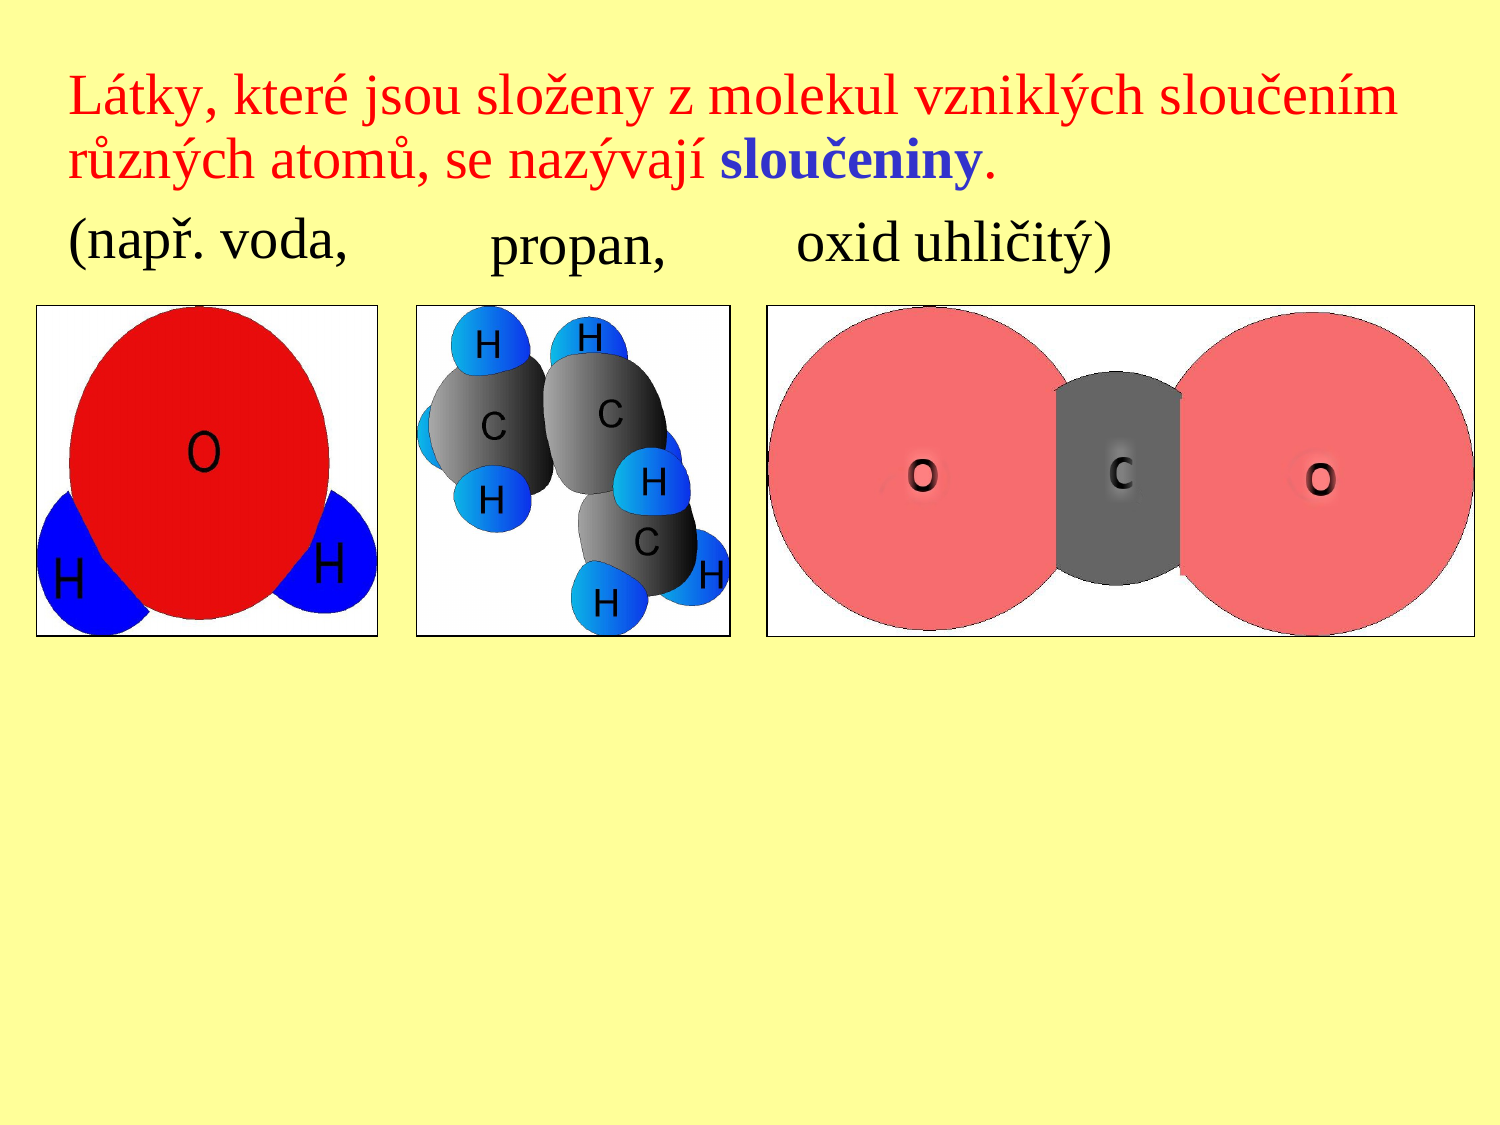

Látky, které jsou složeny z molekul vzniklých sloučením
různých atomů, se nazývají sloučeniny.
(např. voda,
oxid uhličitý)
propan,